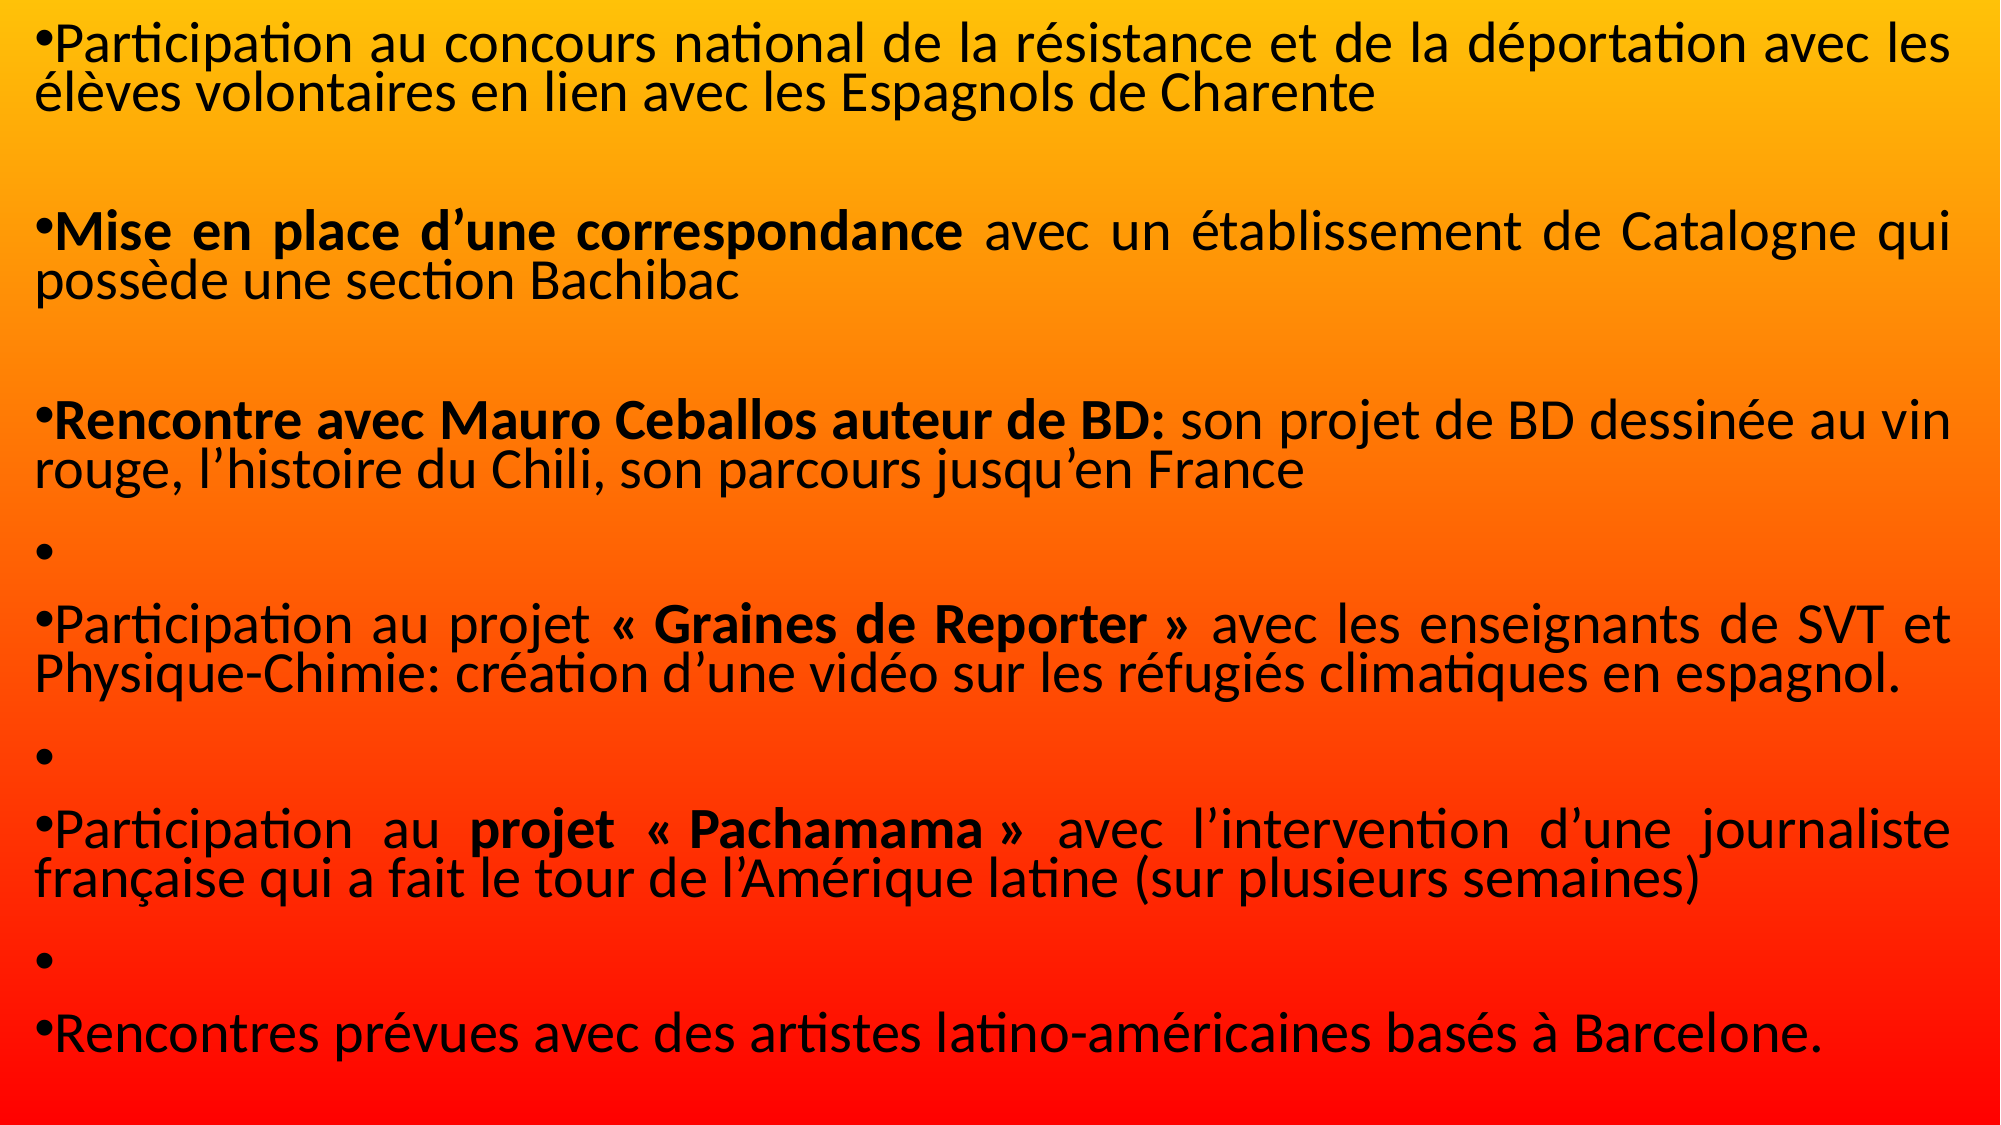

# Participation au concours national de la résistance et de la déportation avec les élèves volontaires en lien avec les Espagnols de Charente
Mise en place d’une correspondance avec un établissement de Catalogne qui possède une section Bachibac
Rencontre avec Mauro Ceballos auteur de BD: son projet de BD dessinée au vin rouge, l’histoire du Chili, son parcours jusqu’en France
Participation au projet « Graines de Reporter » avec les enseignants de SVT et Physique-Chimie: création d’une vidéo sur les réfugiés climatiques en espagnol.
Participation au projet « Pachamama » avec l’intervention d’une journaliste française qui a fait le tour de l’Amérique latine (sur plusieurs semaines)
Rencontres prévues avec des artistes latino-américaines basés à Barcelone.